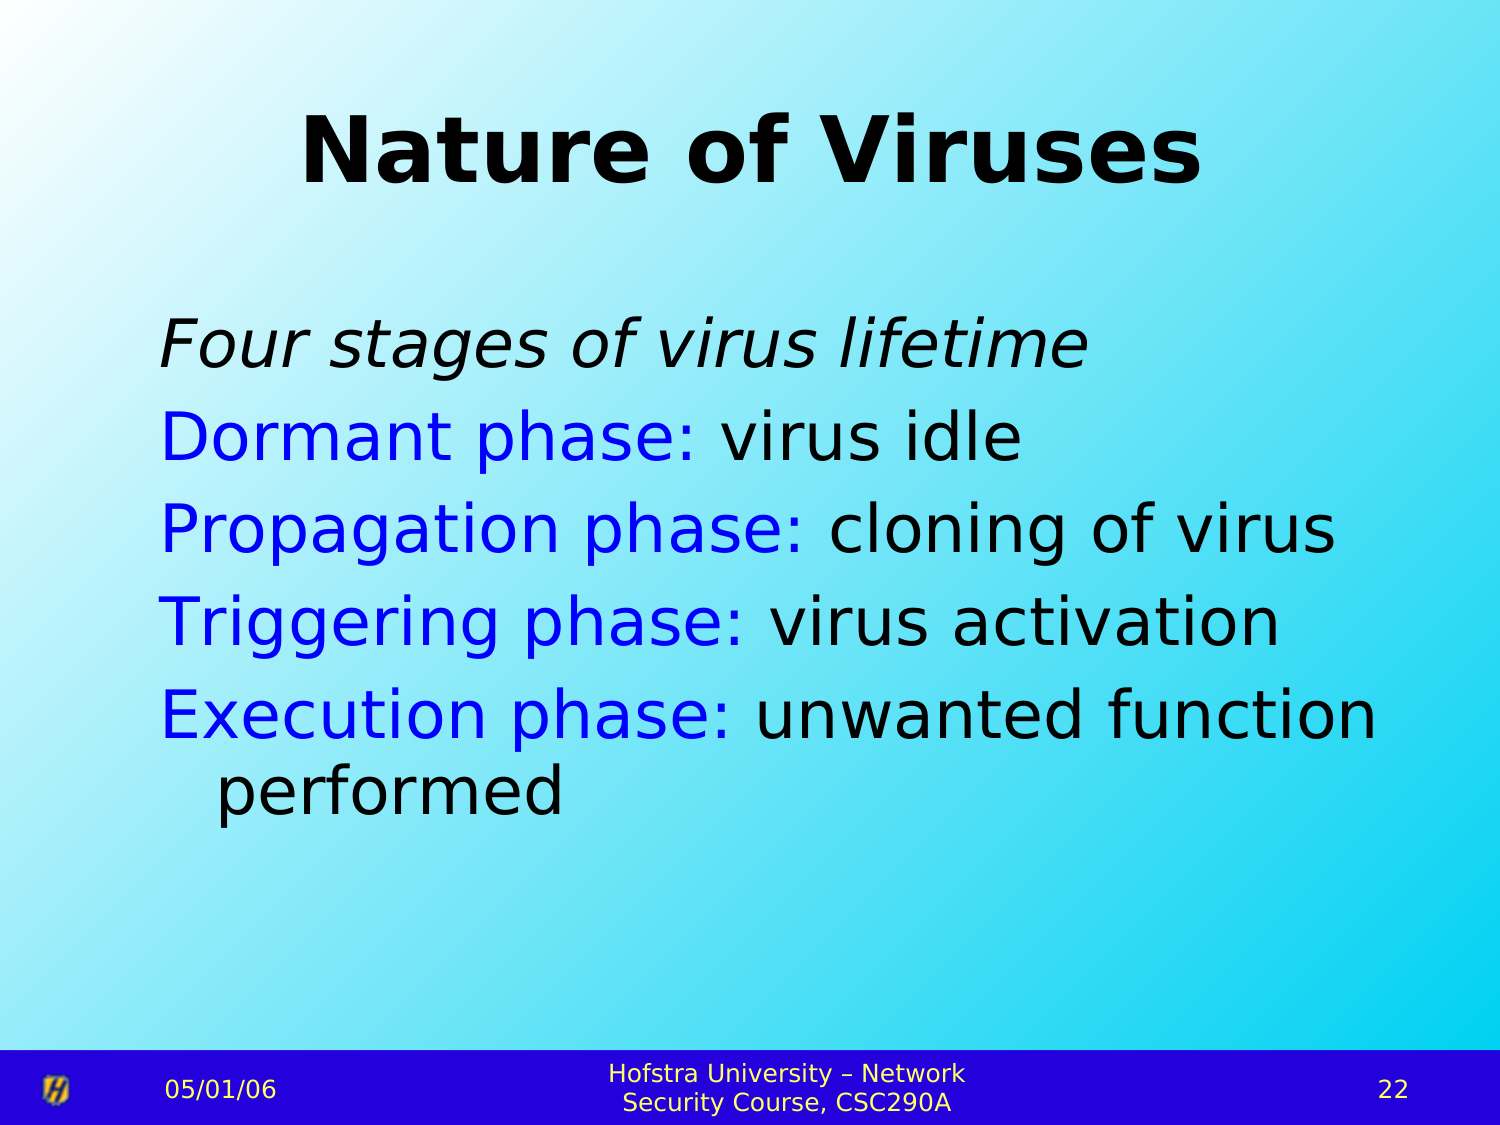

# Nature of Viruses
Four stages of virus lifetime
Dormant phase: virus idle
Propagation phase: cloning of virus
Triggering phase: virus activation
Execution phase: unwanted function performed
22